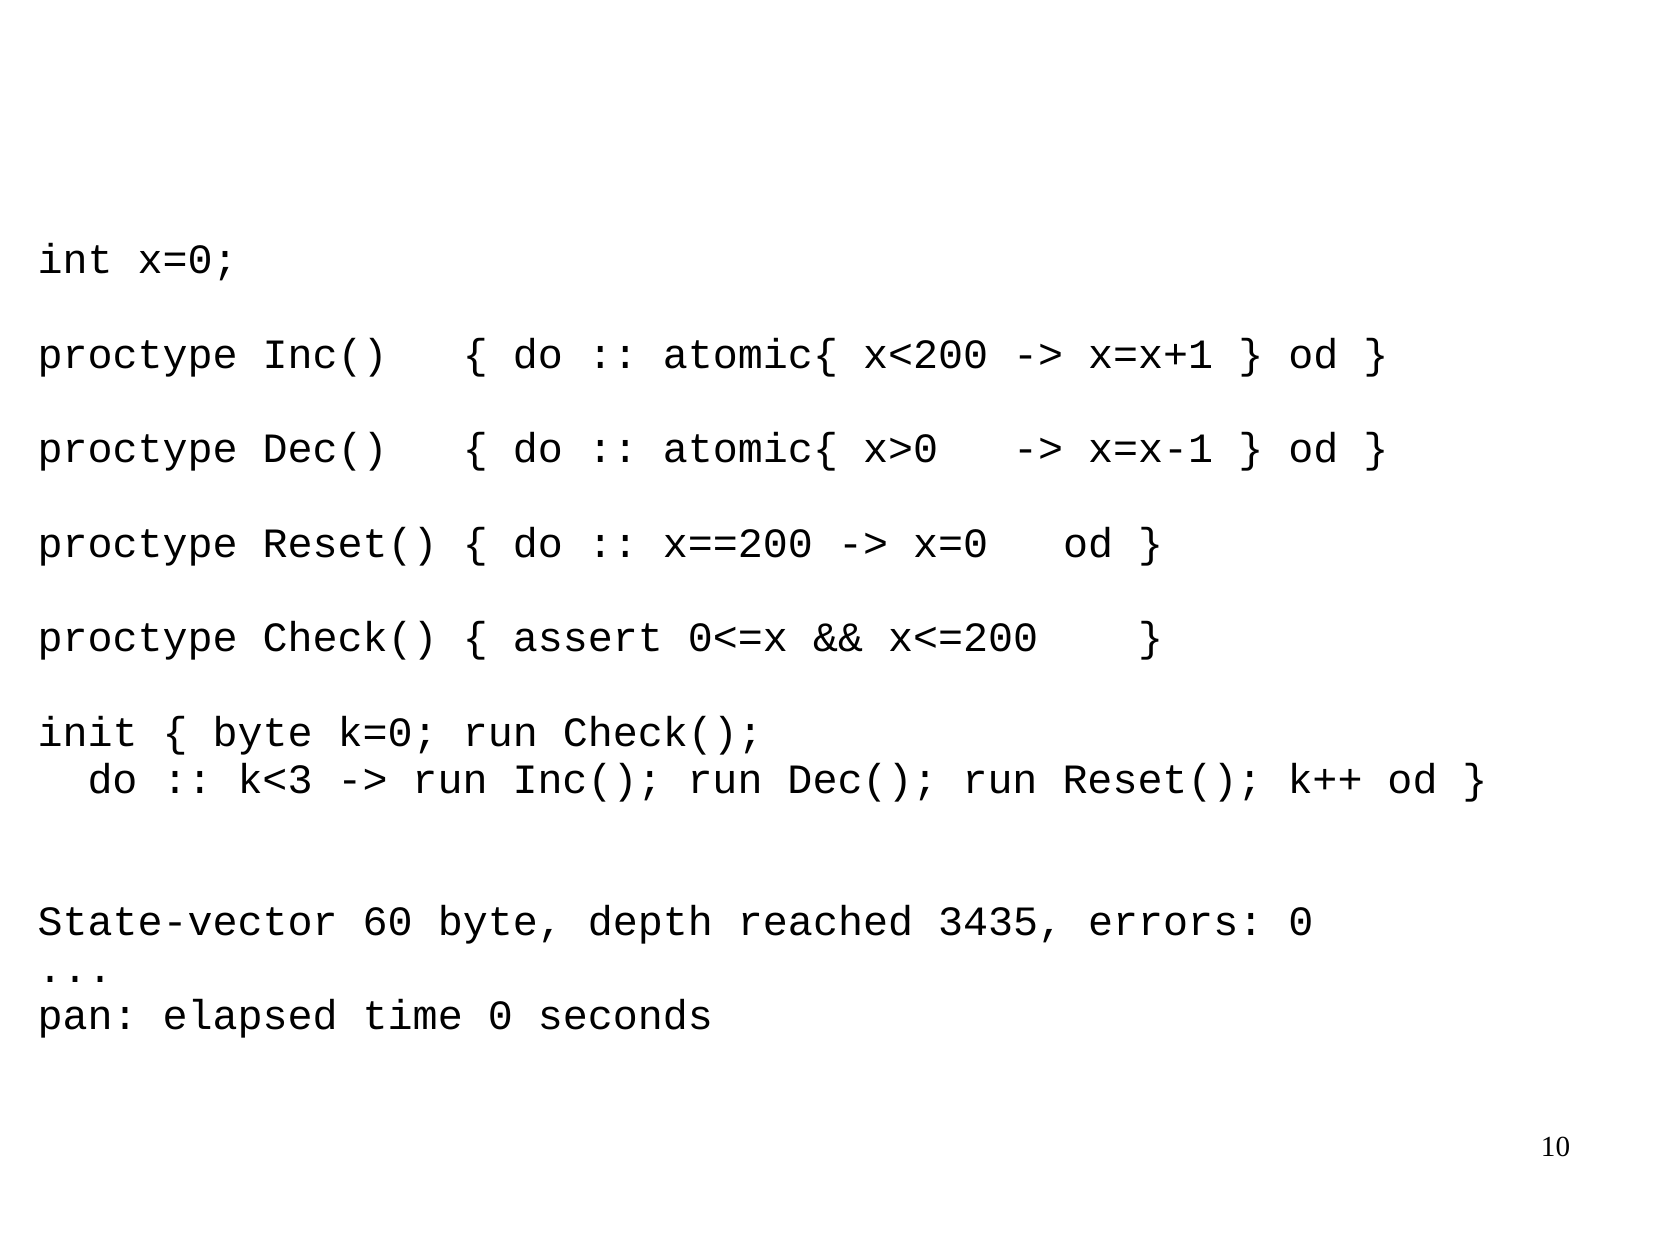

# int x=0;
proctype Inc() { do :: atomic{ x<200 -> x=x+1 } od }
proctype Dec() { do :: atomic{ x>0 -> x=x-1 } od }
proctype Reset() { do :: x==200 -> x=0 od }
proctype Check() { assert 0<=x && x<=200 }
init { byte k=0; run Check();
 do :: k<3 -> run Inc(); run Dec(); run Reset(); k++ od }
State-vector 60 byte, depth reached 3435, errors: 0
...
pan: elapsed time 0 seconds
10